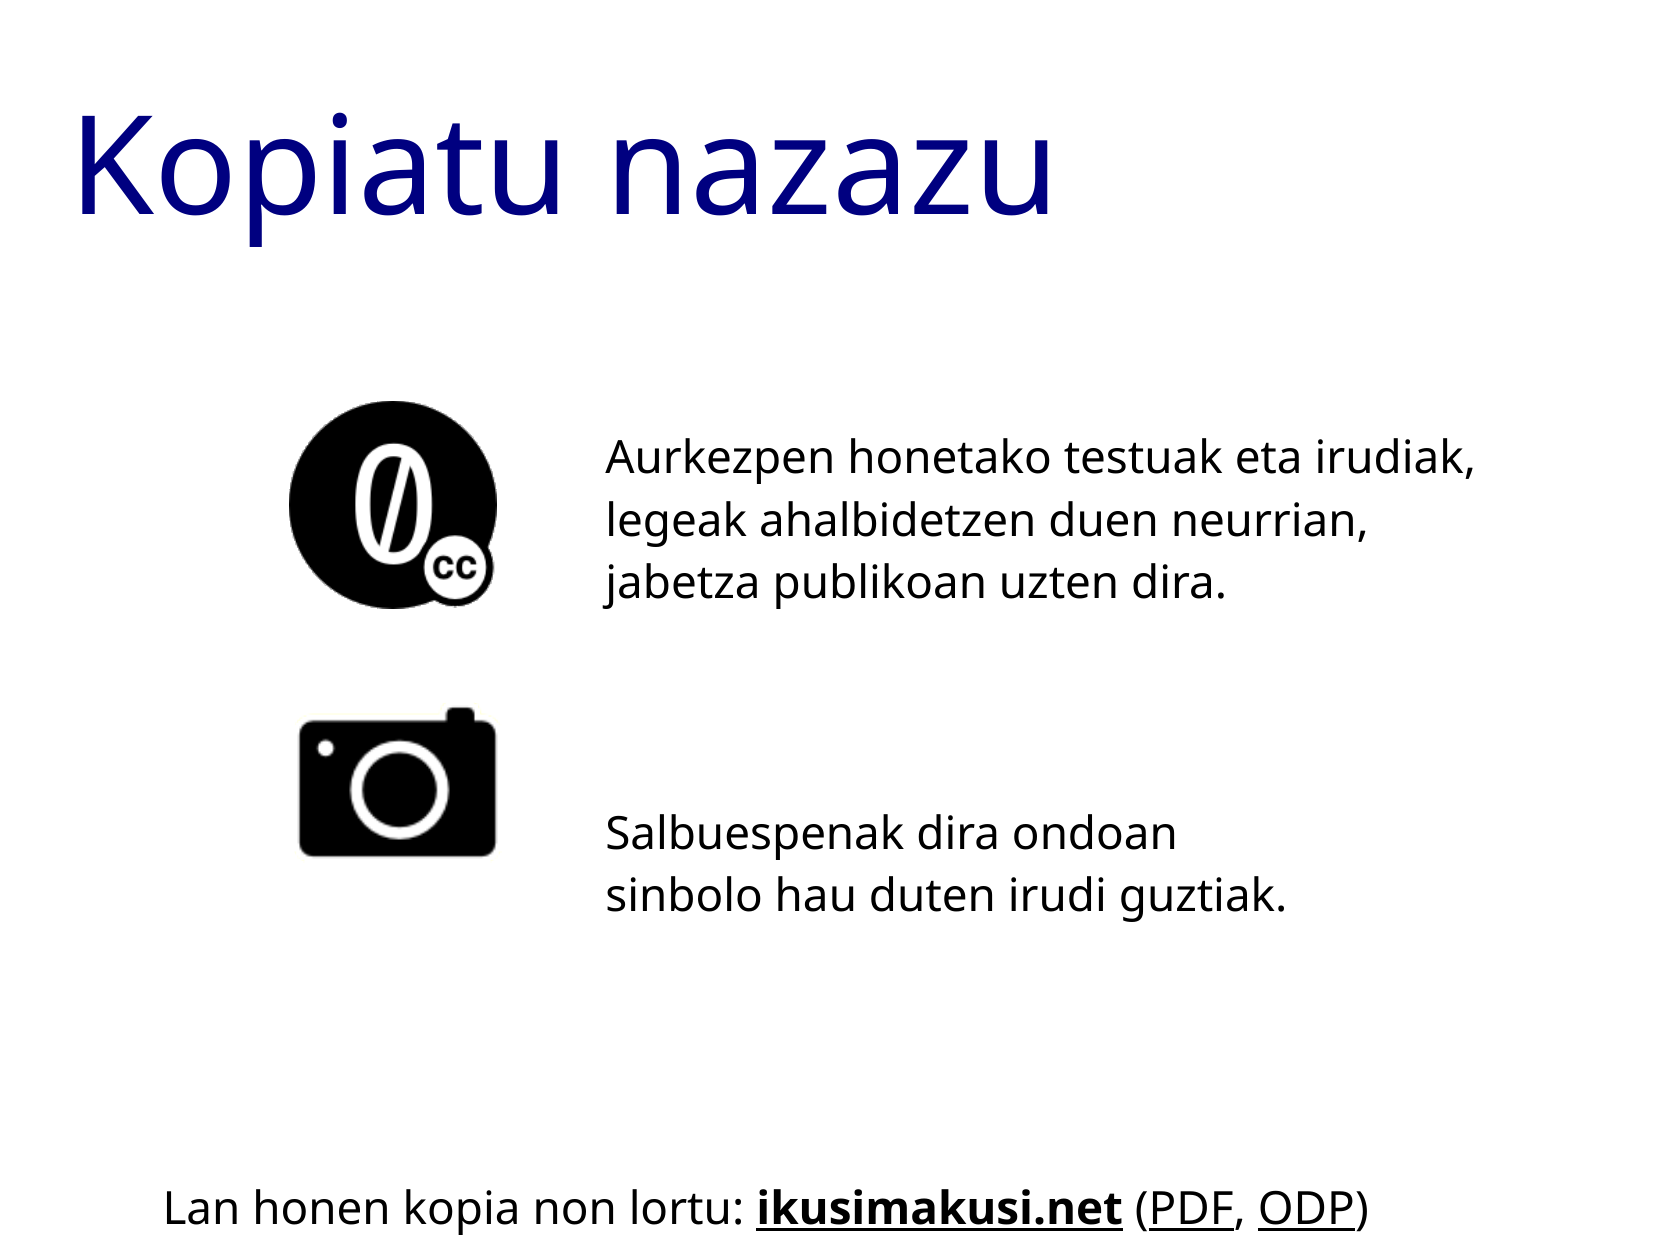

Kopiatu nazazu
						Aurkezpen honetako testuak eta irudiak,
						legeak ahalbidetzen duen neurrian,
						jabetza publikoan uzten dira.
						Salbuespenak dira ondoan
						sinbolo hau duten irudi guztiak.
Lan honen kopia non lortu: ikusimakusi.net (PDF, ODP)